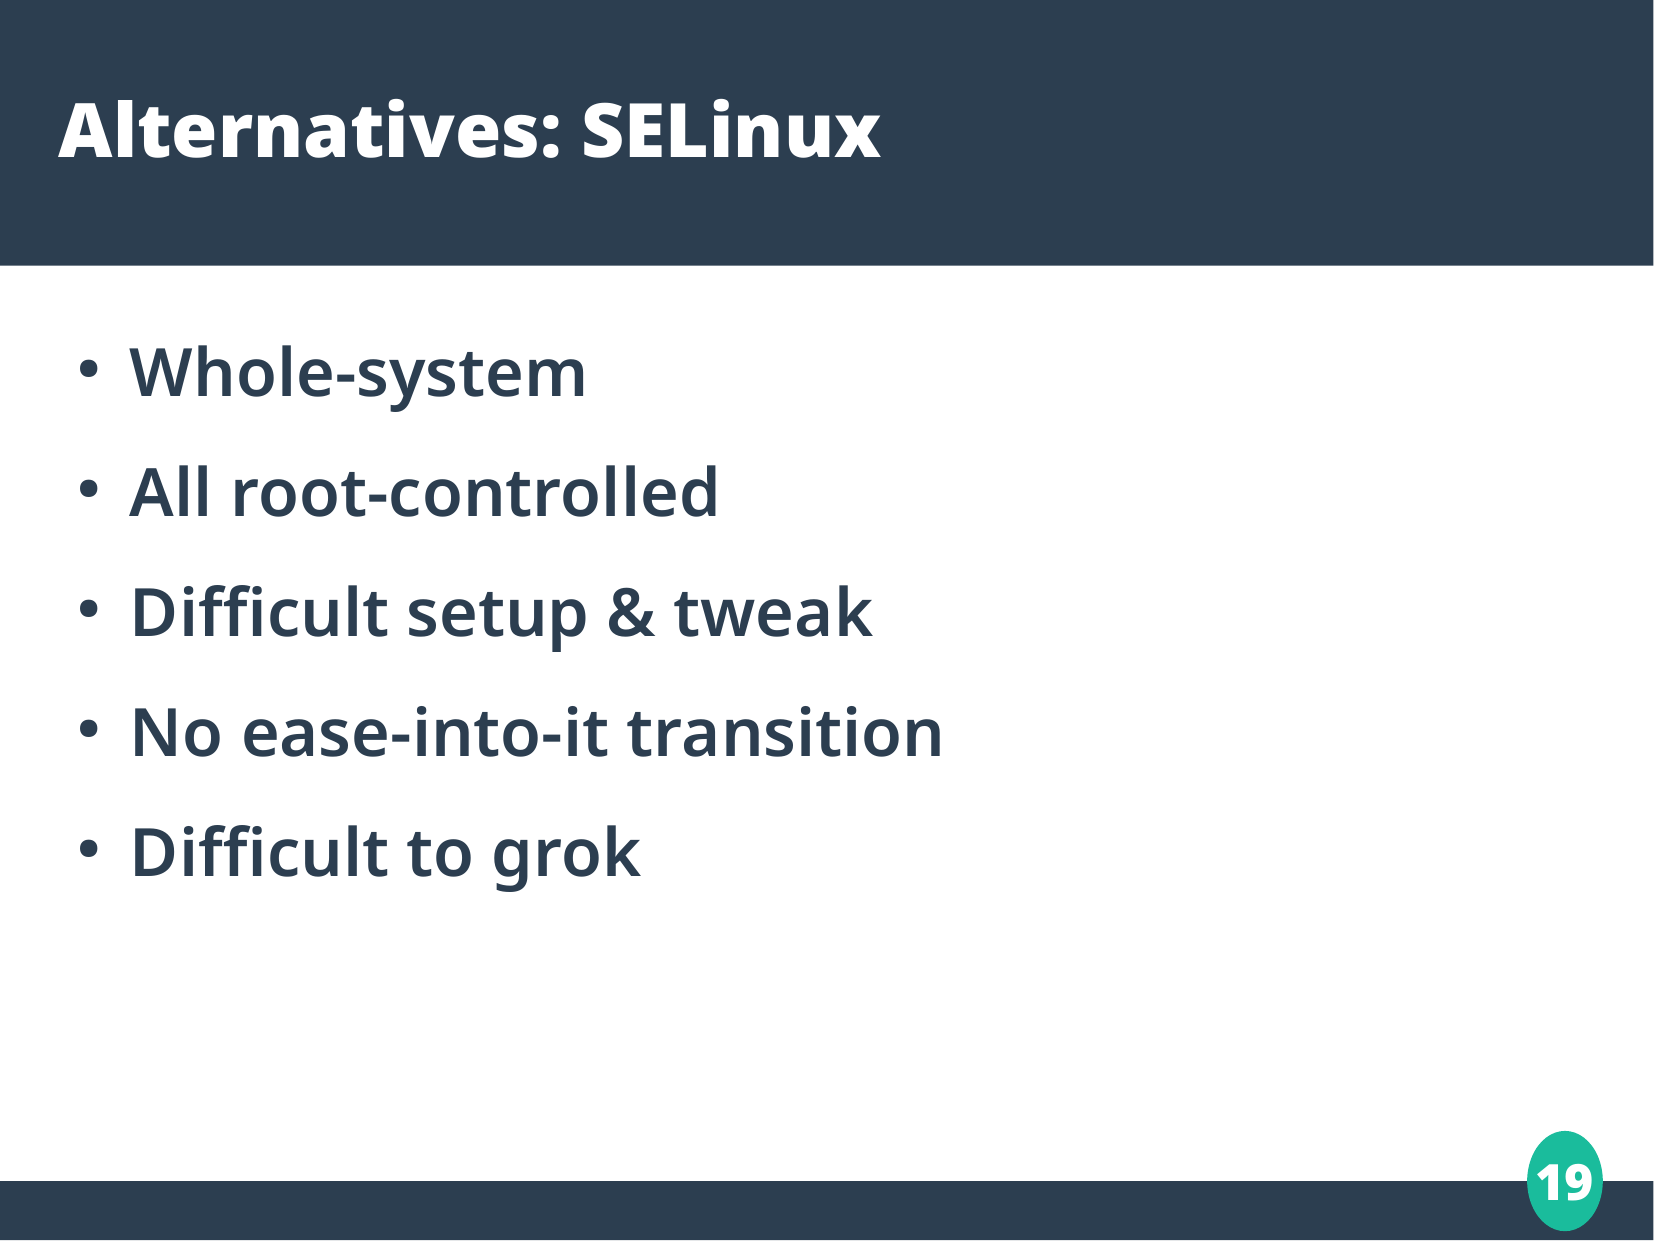

# Alternatives: SELinux
Whole-system
All root-controlled
Difficult setup & tweak
No ease-into-it transition
Difficult to grok